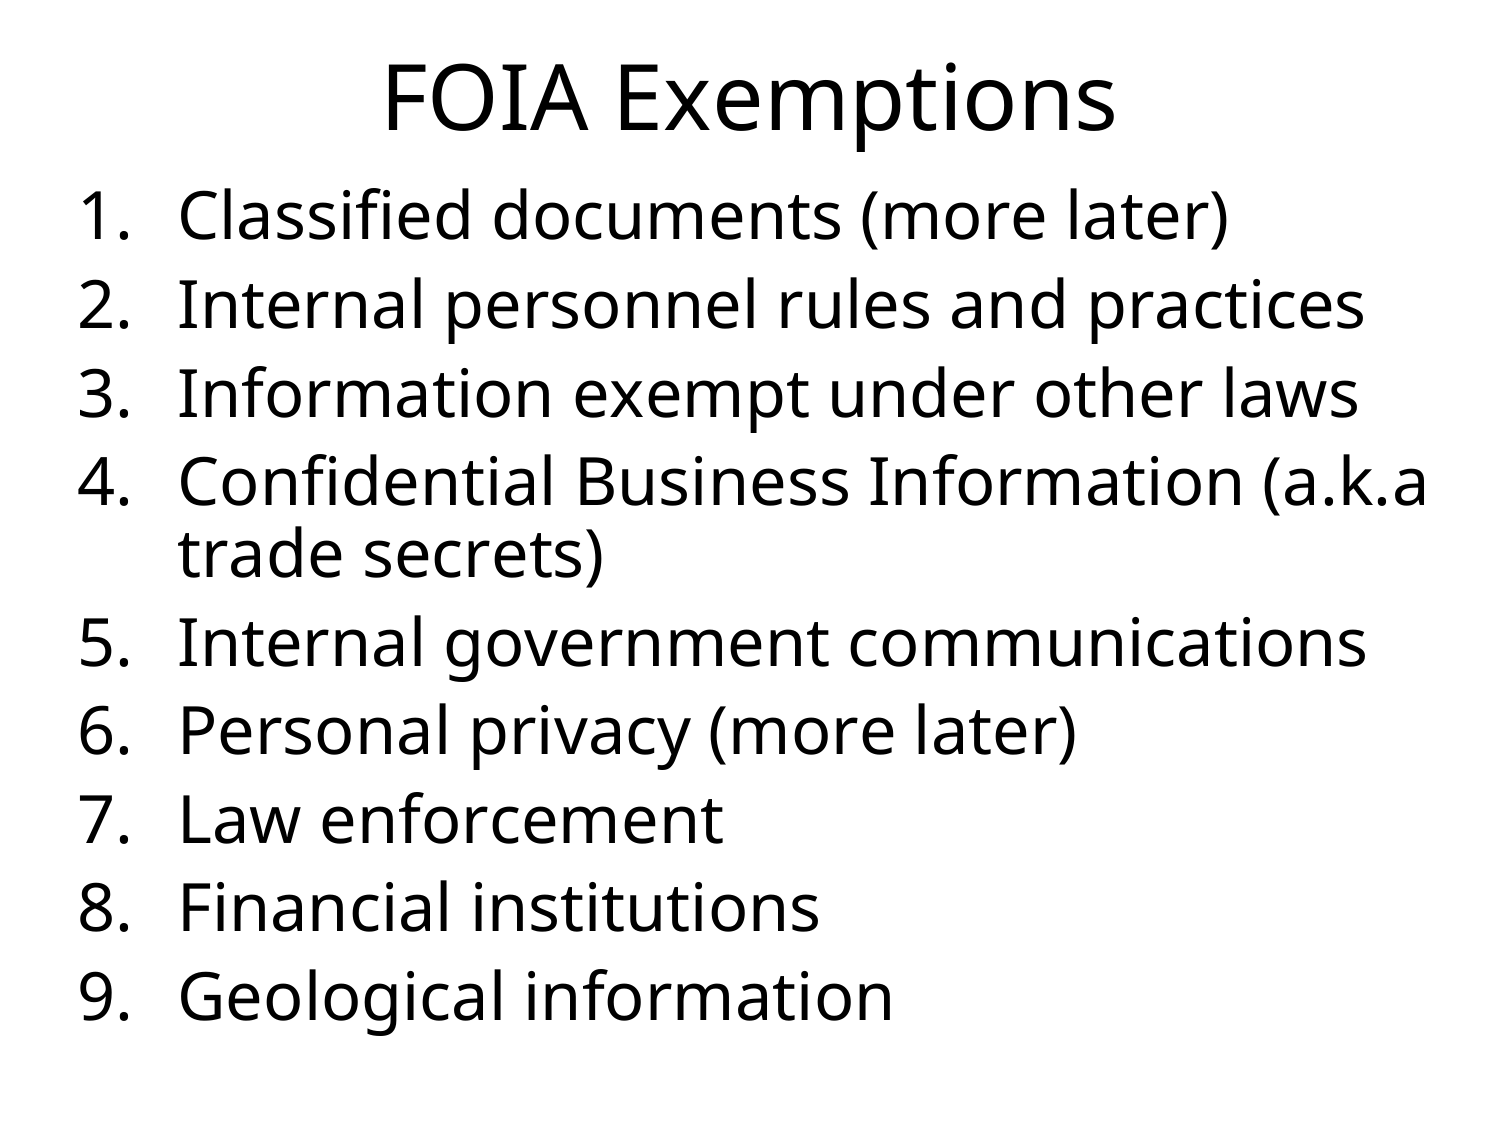

# FOIA Exemptions
Classified documents (more later)
Internal personnel rules and practices
Information exempt under other laws
Confidential Business Information (a.k.a trade secrets)
Internal government communications
Personal privacy (more later)
Law enforcement
Financial institutions
Geological information